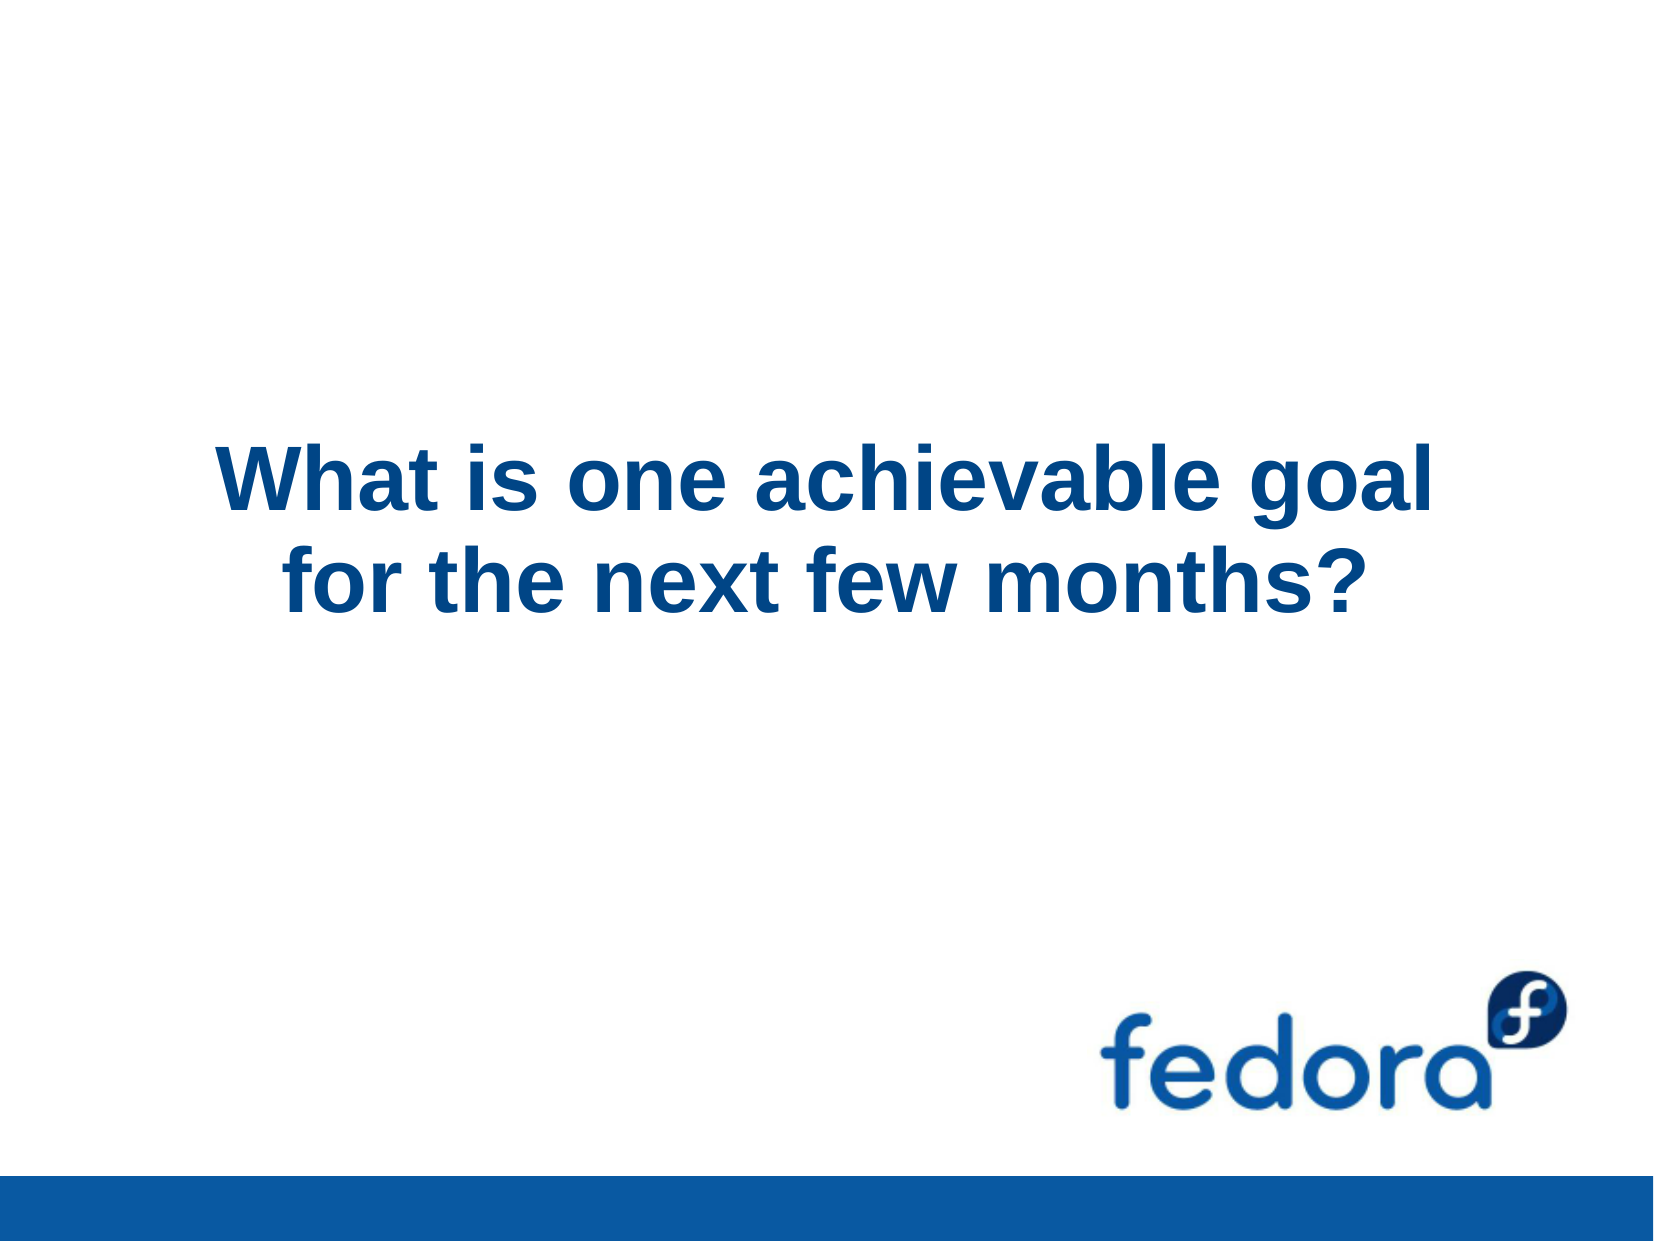

# What is one achievable goal for the next few months?